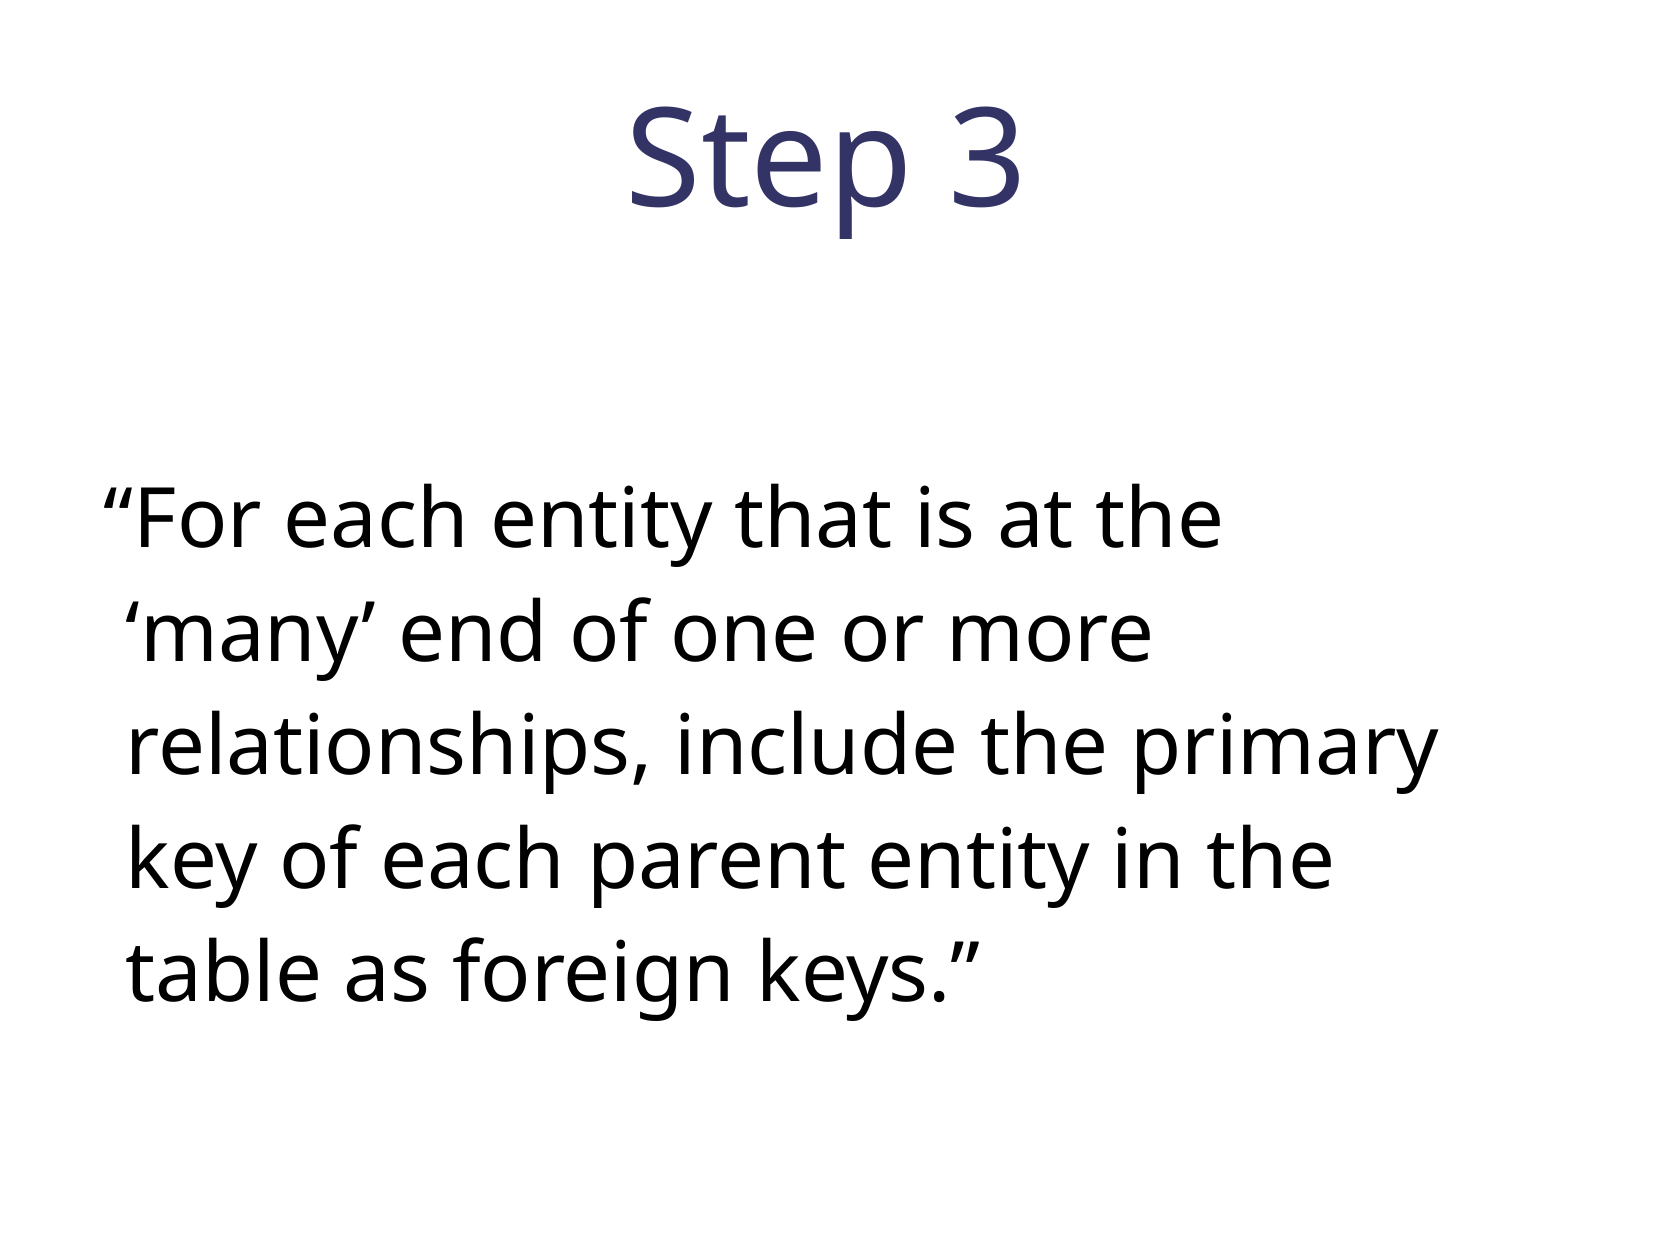

# Step 3
“For each entity that is at the
 ‘many’ end of one or more
 relationships, include the primary
 key of each parent entity in the
 table as foreign keys.”